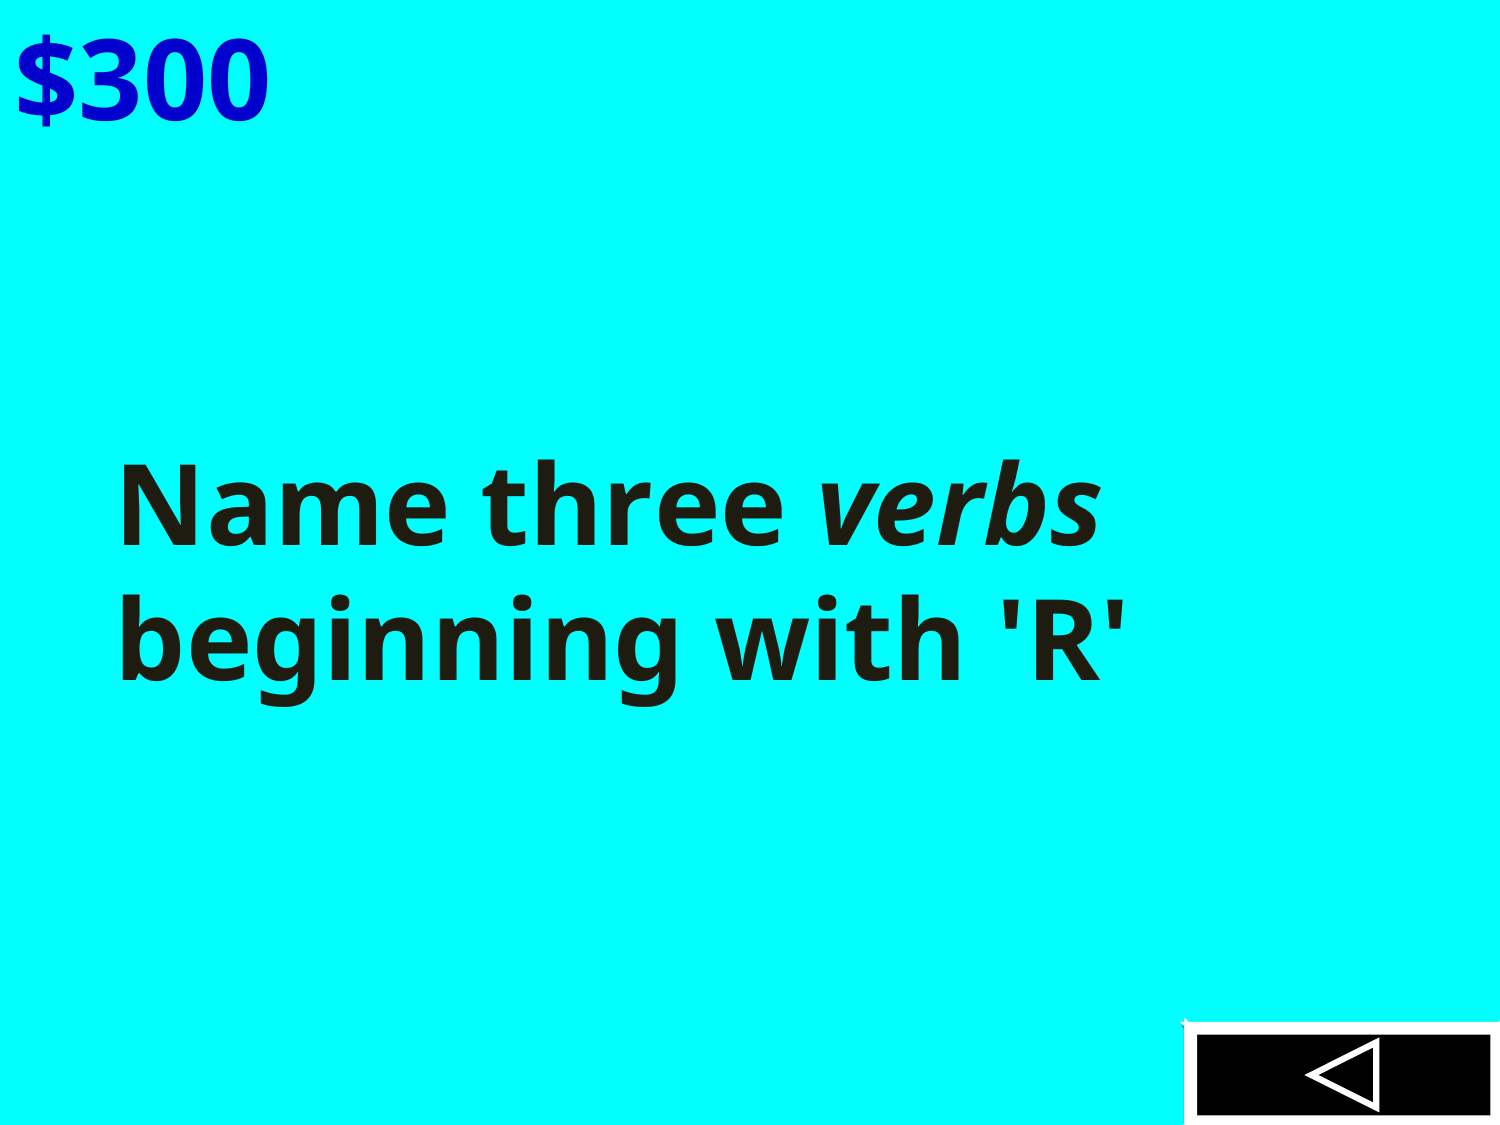

$300
Name three verbs beginning with 'R'